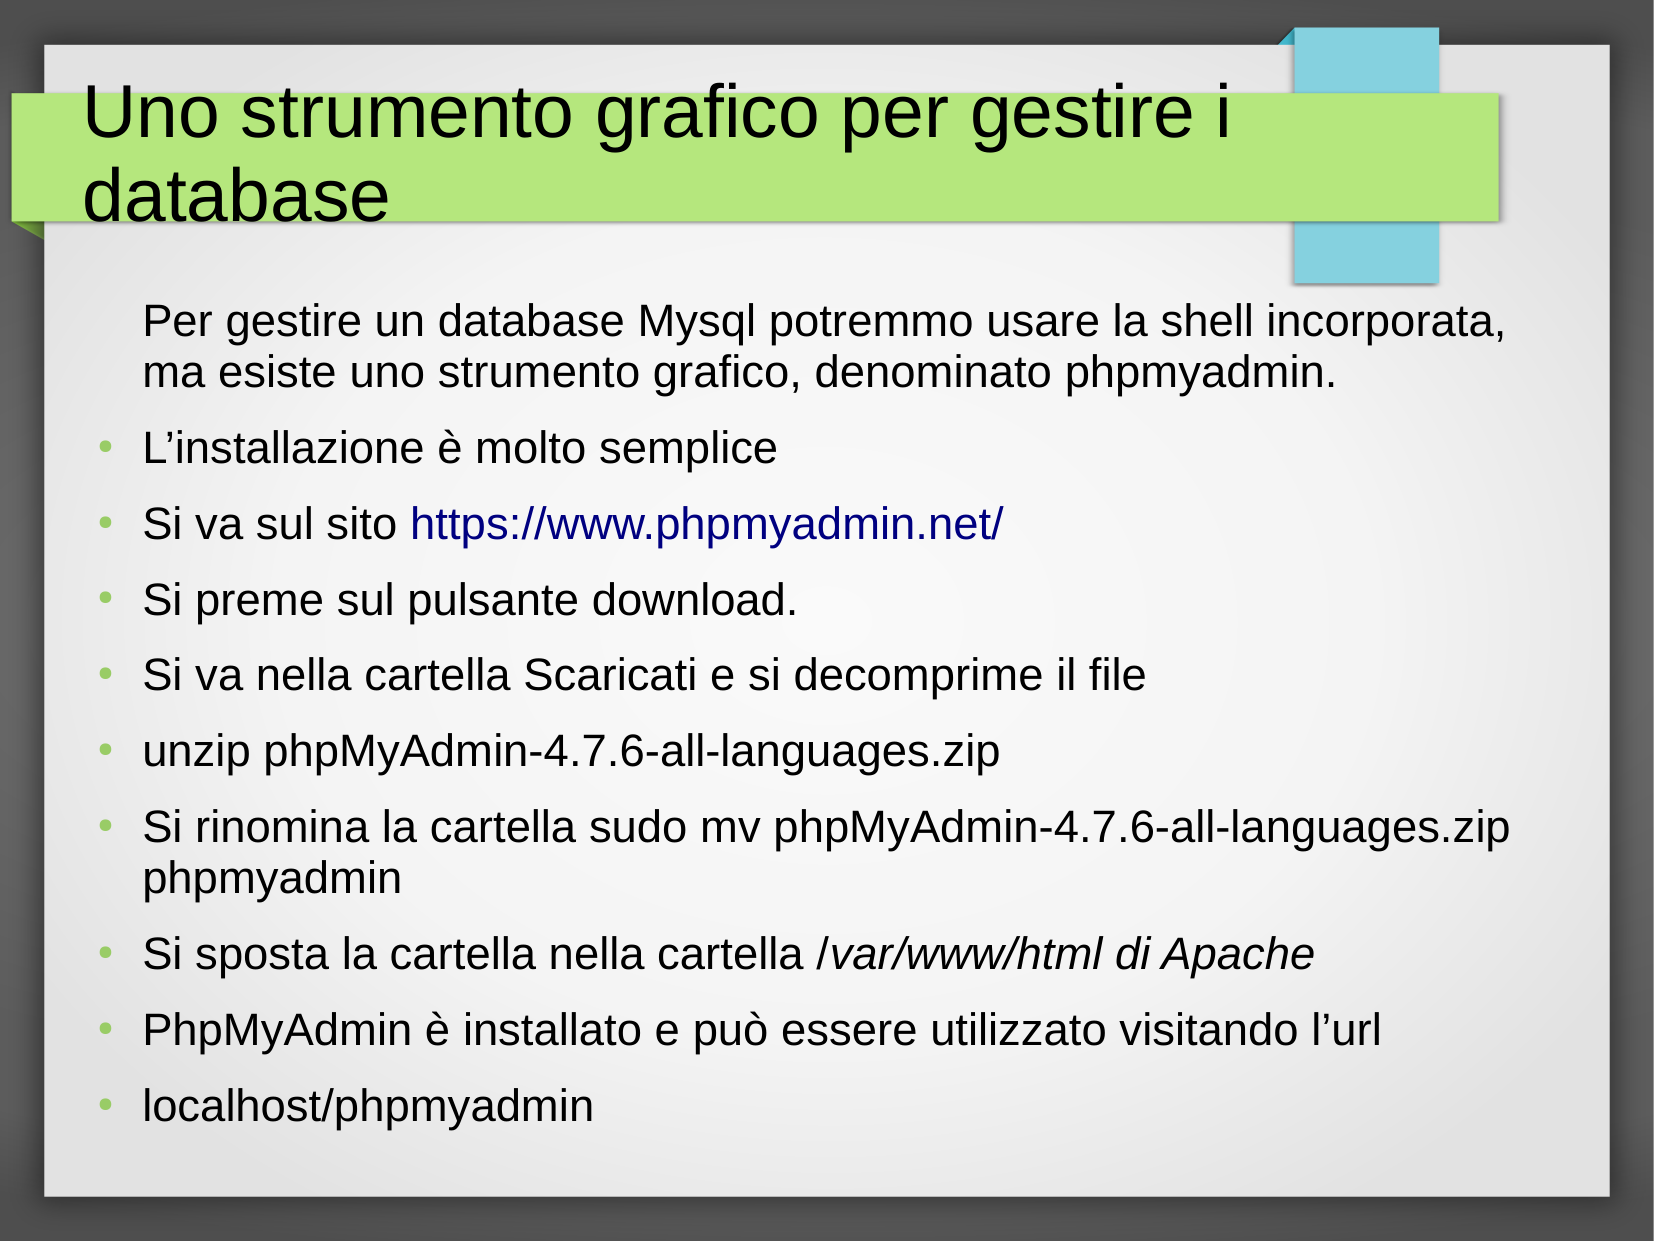

# Uno strumento grafico per gestire i database
Per gestire un database Mysql potremmo usare la shell incorporata, ma esiste uno strumento grafico, denominato phpmyadmin.
L’installazione è molto semplice
Si va sul sito https://www.phpmyadmin.net/
Si preme sul pulsante download.
Si va nella cartella Scaricati e si decomprime il file
unzip phpMyAdmin-4.7.6-all-languages.zip
Si rinomina la cartella sudo mv phpMyAdmin-4.7.6-all-languages.zip phpmyadmin
Si sposta la cartella nella cartella /var/www/html di Apache
PhpMyAdmin è installato e può essere utilizzato visitando l’url
localhost/phpmyadmin